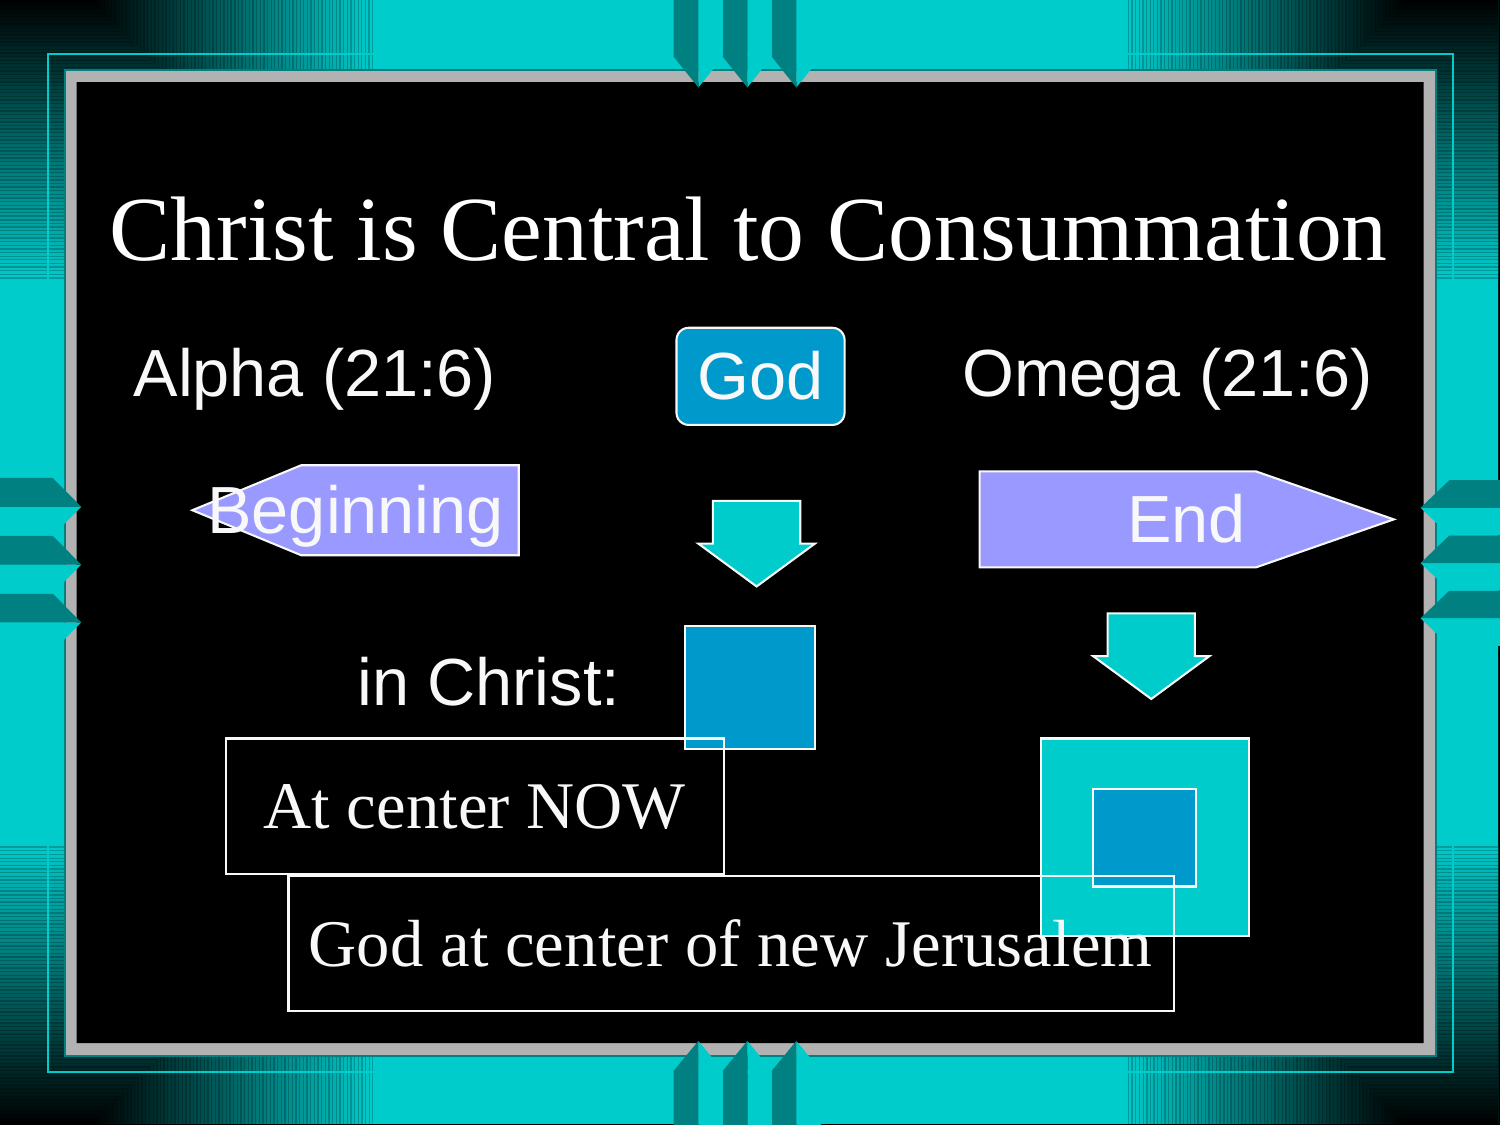

# Christ is Central to Consummation
God
Alpha (21:6)
Omega (21:6)
Beginning
End
God at center of new Jerusalem
in Christ:
At center NOW